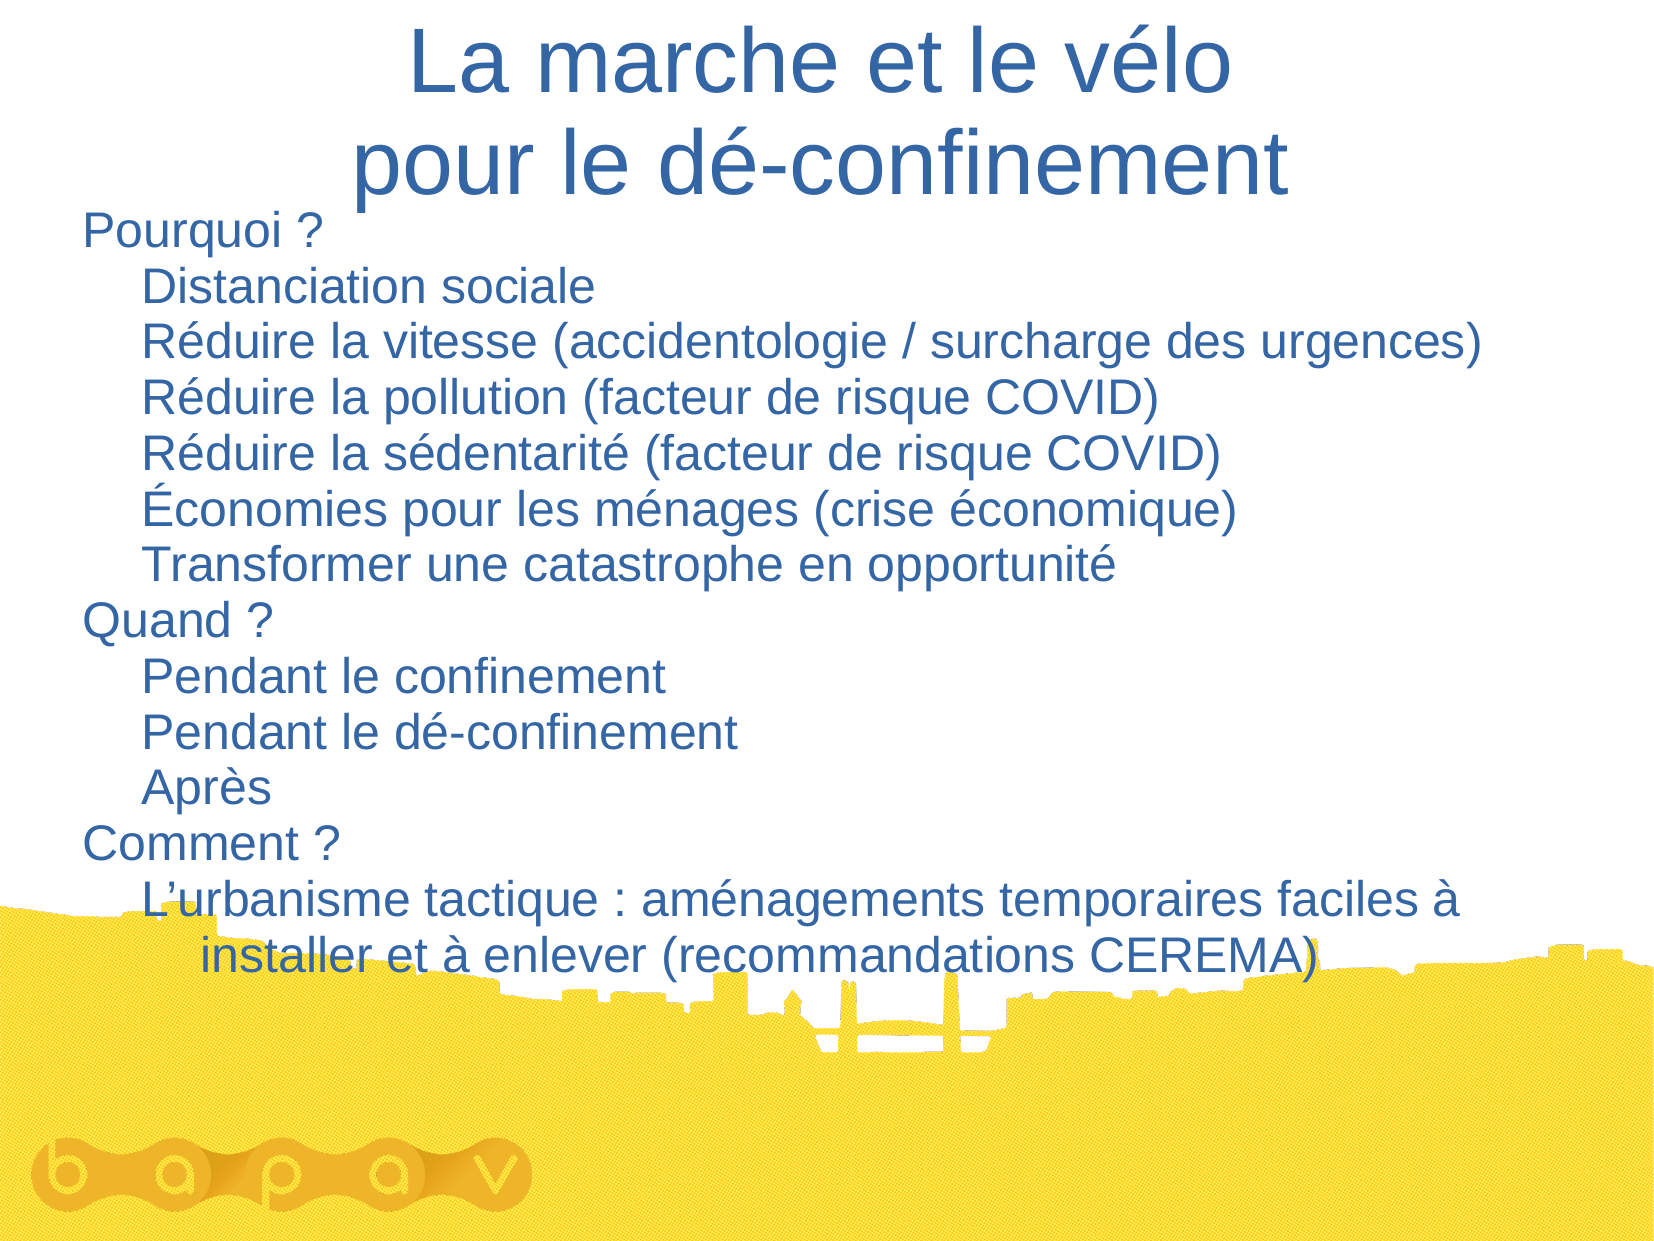

# La marche et le vélo pour le dé-confinement
Pourquoi ?
	Distanciation sociale
	Réduire la vitesse (accidentologie / surcharge des urgences)
	Réduire la pollution (facteur de risque COVID)
	Réduire la sédentarité (facteur de risque COVID)
	Économies pour les ménages (crise économique)
	Transformer une catastrophe en opportunité
Quand ?
	Pendant le confinement
	Pendant le dé-confinement
	Après
Comment ?
L’urbanisme tactique : aménagements temporaires faciles à installer et à enlever (recommandations CEREMA)